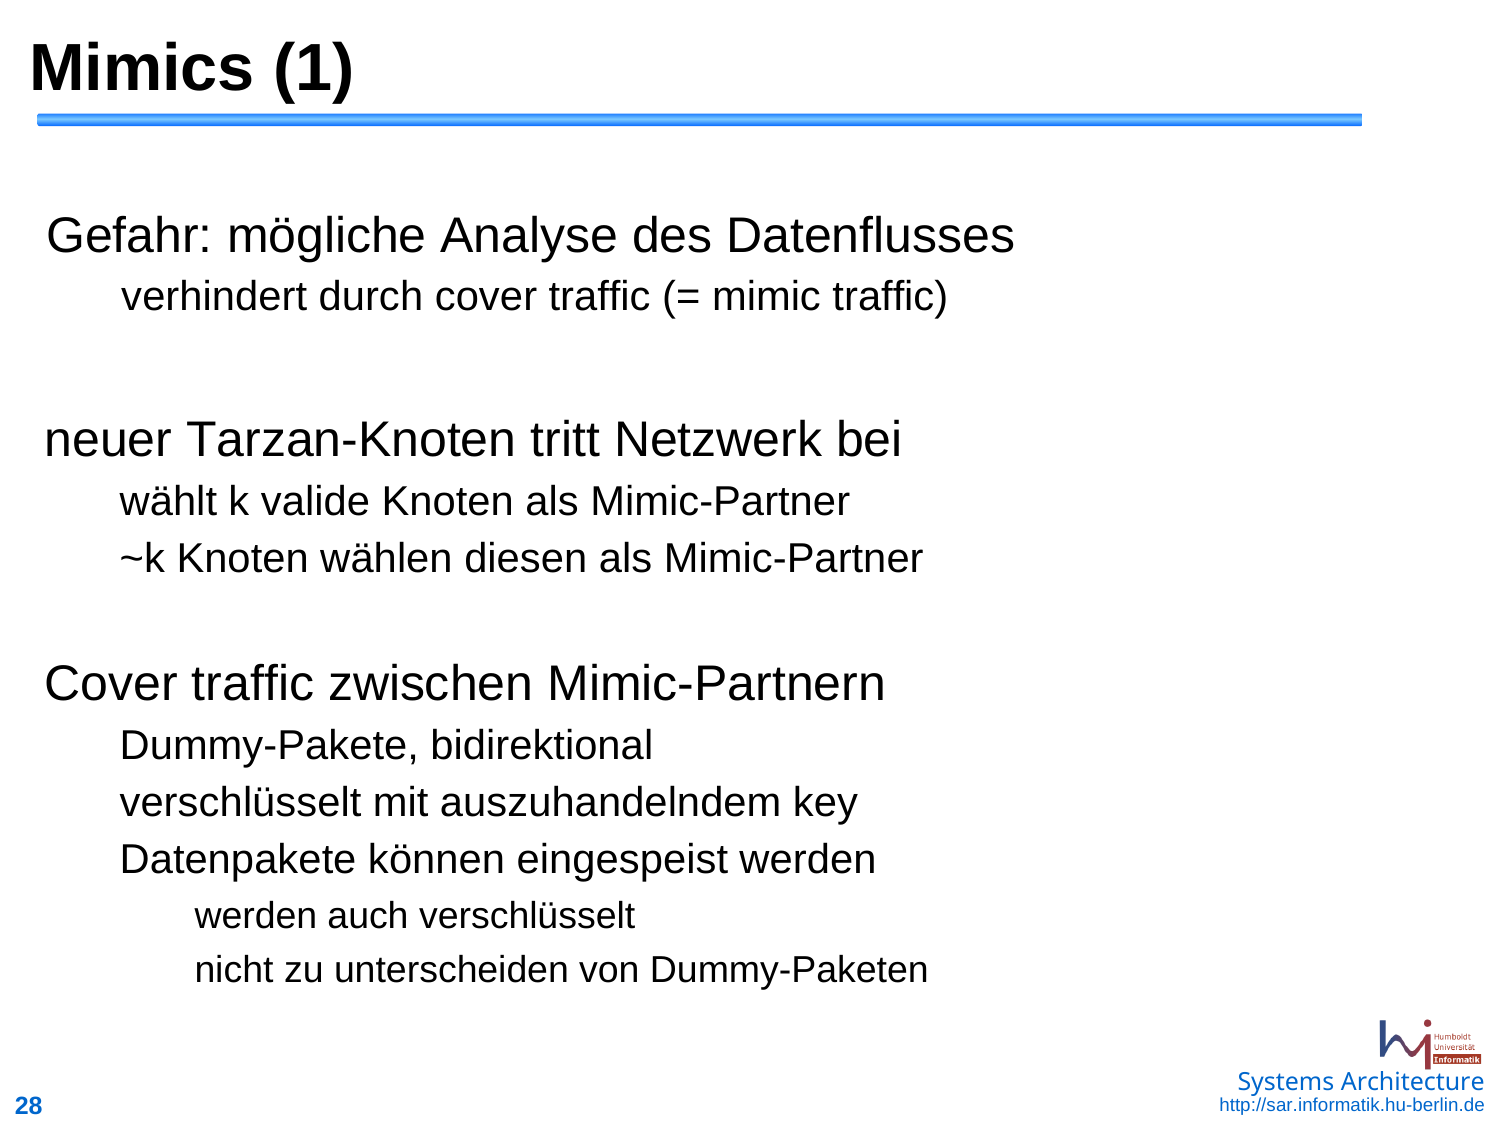

# Mimics (1)
Gefahr: mögliche Analyse des Datenflusses
verhindert durch cover traffic (= mimic traffic)
neuer Tarzan-Knoten tritt Netzwerk bei
wählt k valide Knoten als Mimic-Partner
~k Knoten wählen diesen als Mimic-Partner
Cover traffic zwischen Mimic-Partnern
Dummy-Pakete, bidirektional
verschlüsselt mit auszuhandelndem key
Datenpakete können eingespeist werden
werden auch verschlüsselt
nicht zu unterscheiden von Dummy-Paketen